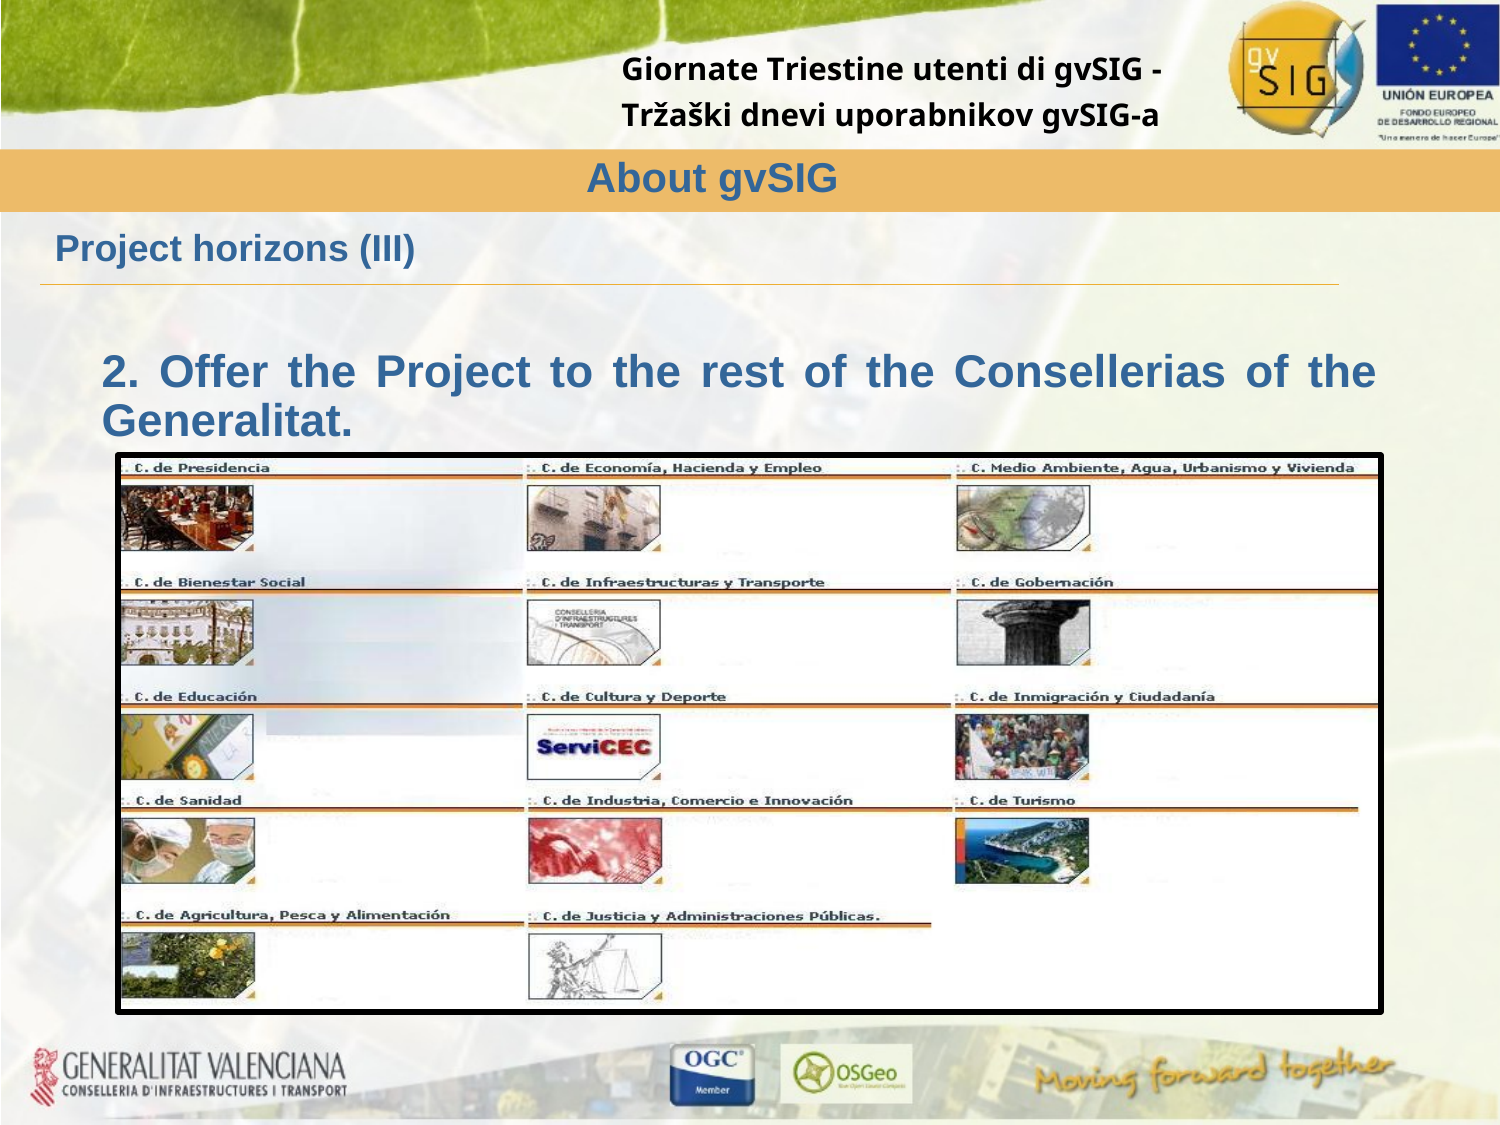

About gvSIG
Project horizons (III)
2. Offer the Project to the rest of the Consellerias of the Generalitat.